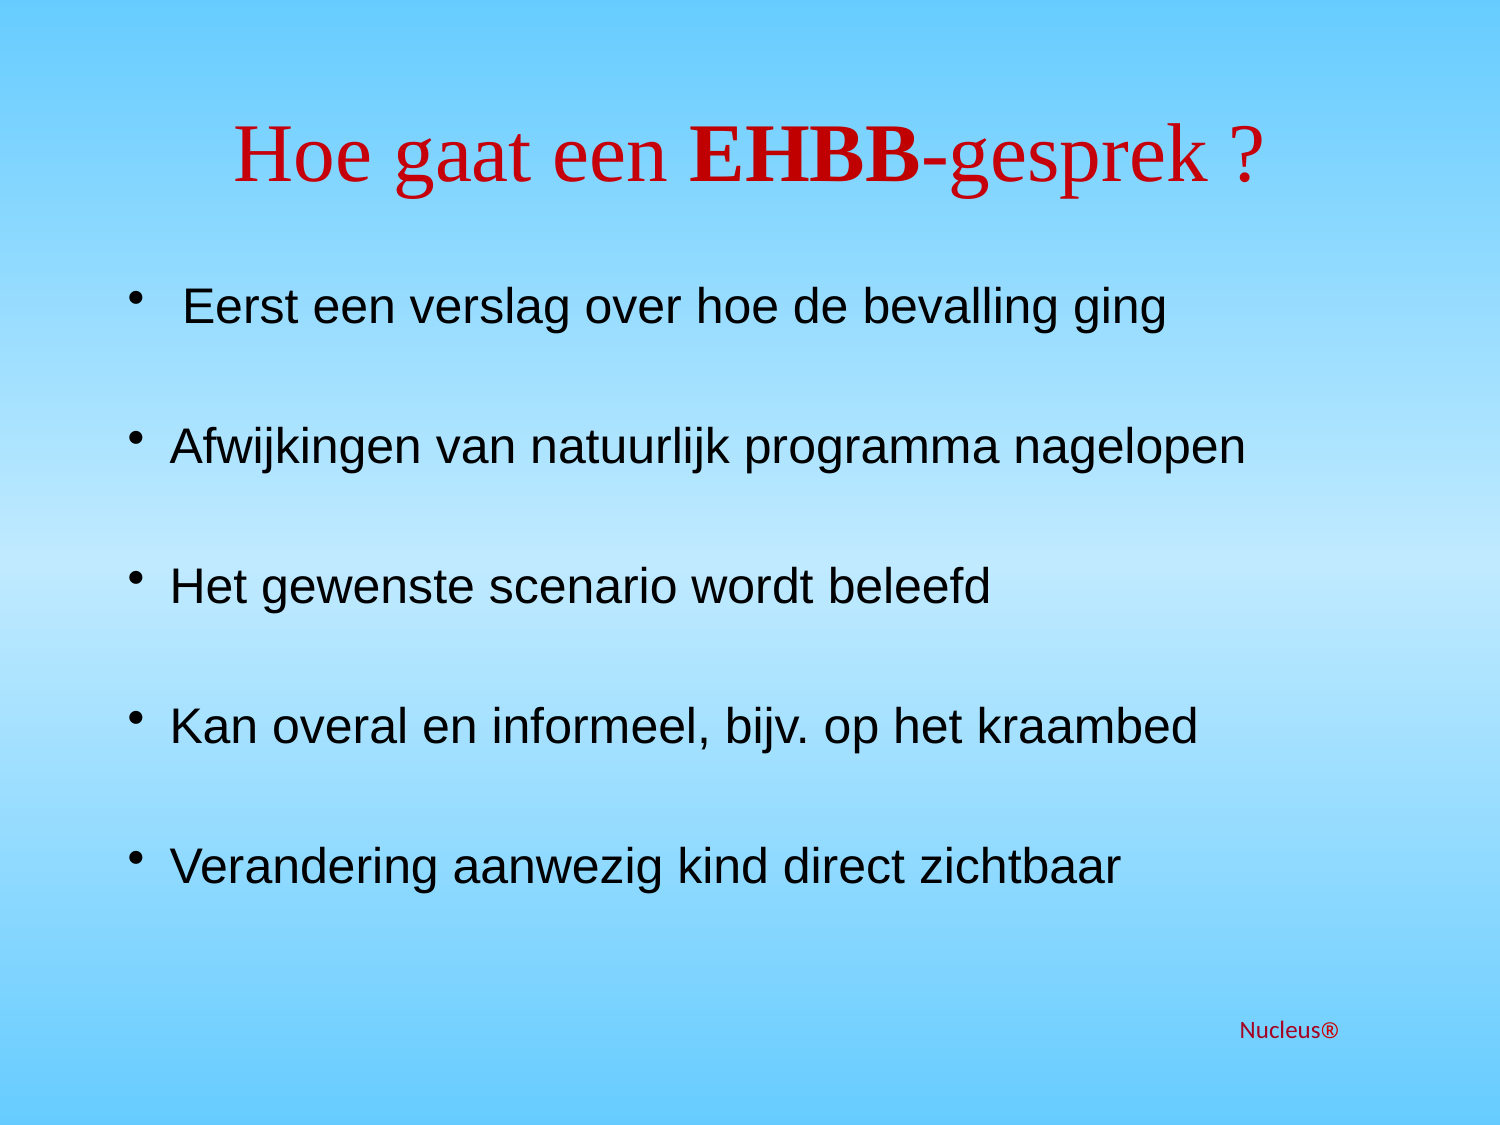

# Hoe gaat een EHBB-gesprek ?
 Eerst een verslag over hoe de bevalling ging
Afwijkingen van natuurlijk programma nagelopen
Het gewenste scenario wordt beleefd
Kan overal en informeel, bijv. op het kraambed
Verandering aanwezig kind direct zichtbaar
Nucleus®